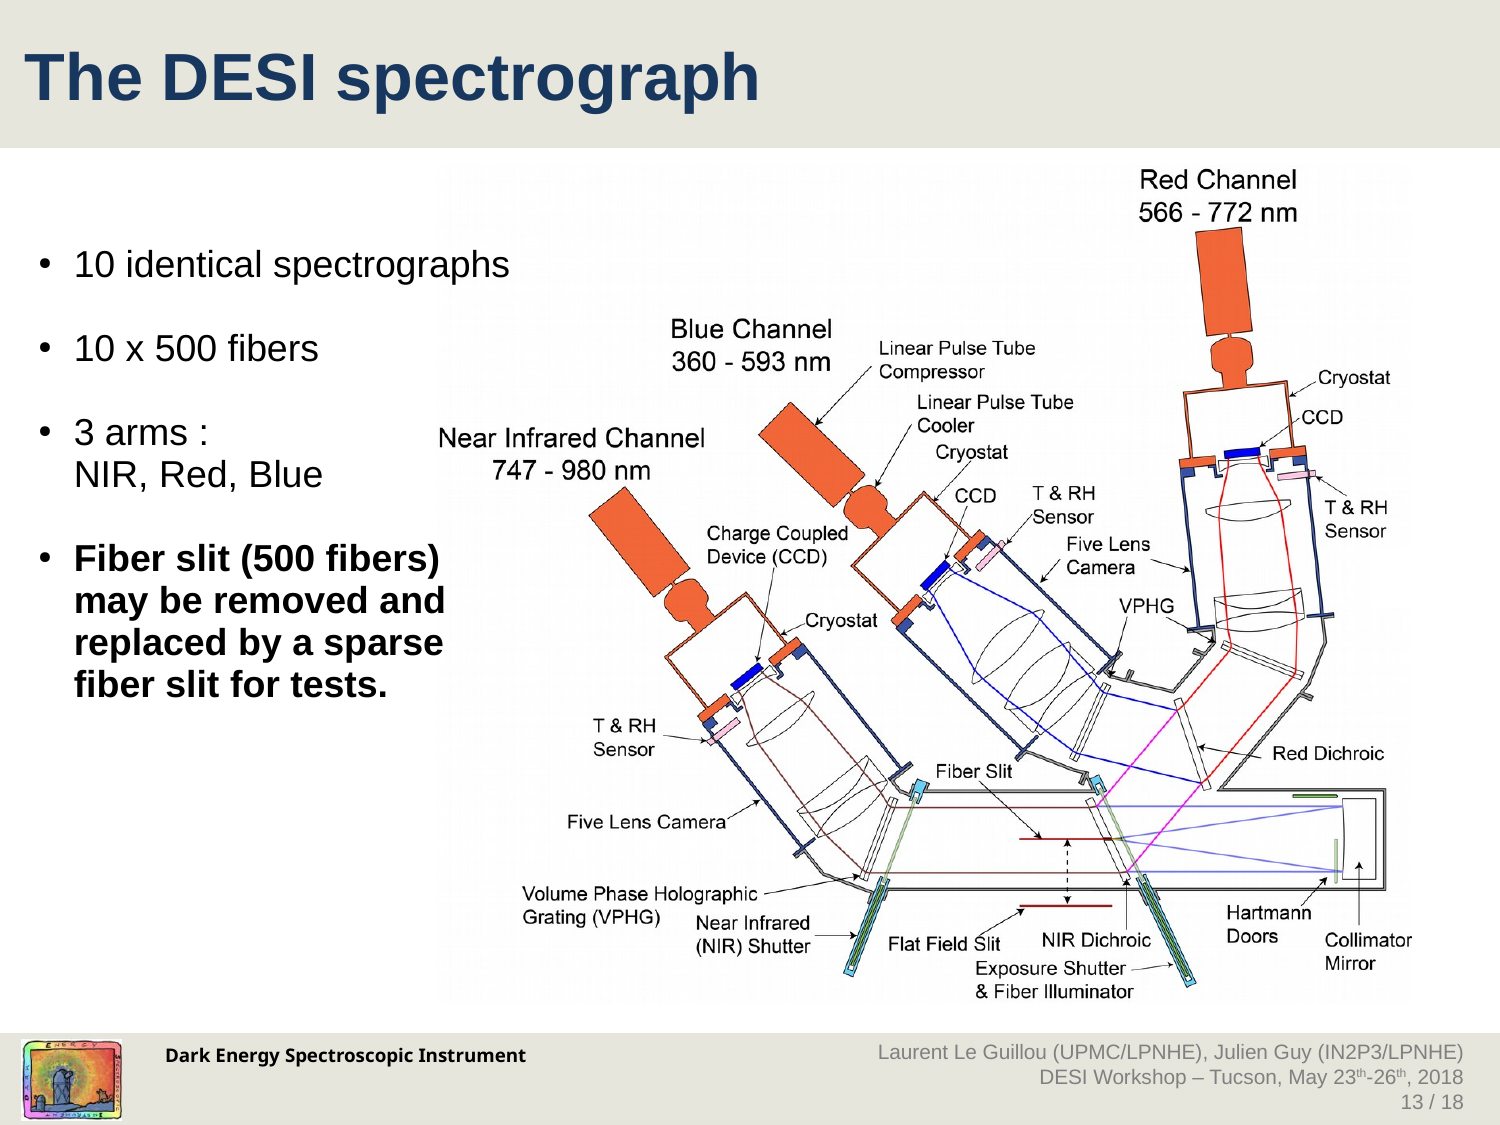

# The DESI spectrograph
10 identical spectrographs
10 x 500 fibers
3 arms :
NIR, Red, Blue
Fiber slit (500 fibers) may be removed and replaced by a sparse fiber slit for tests.